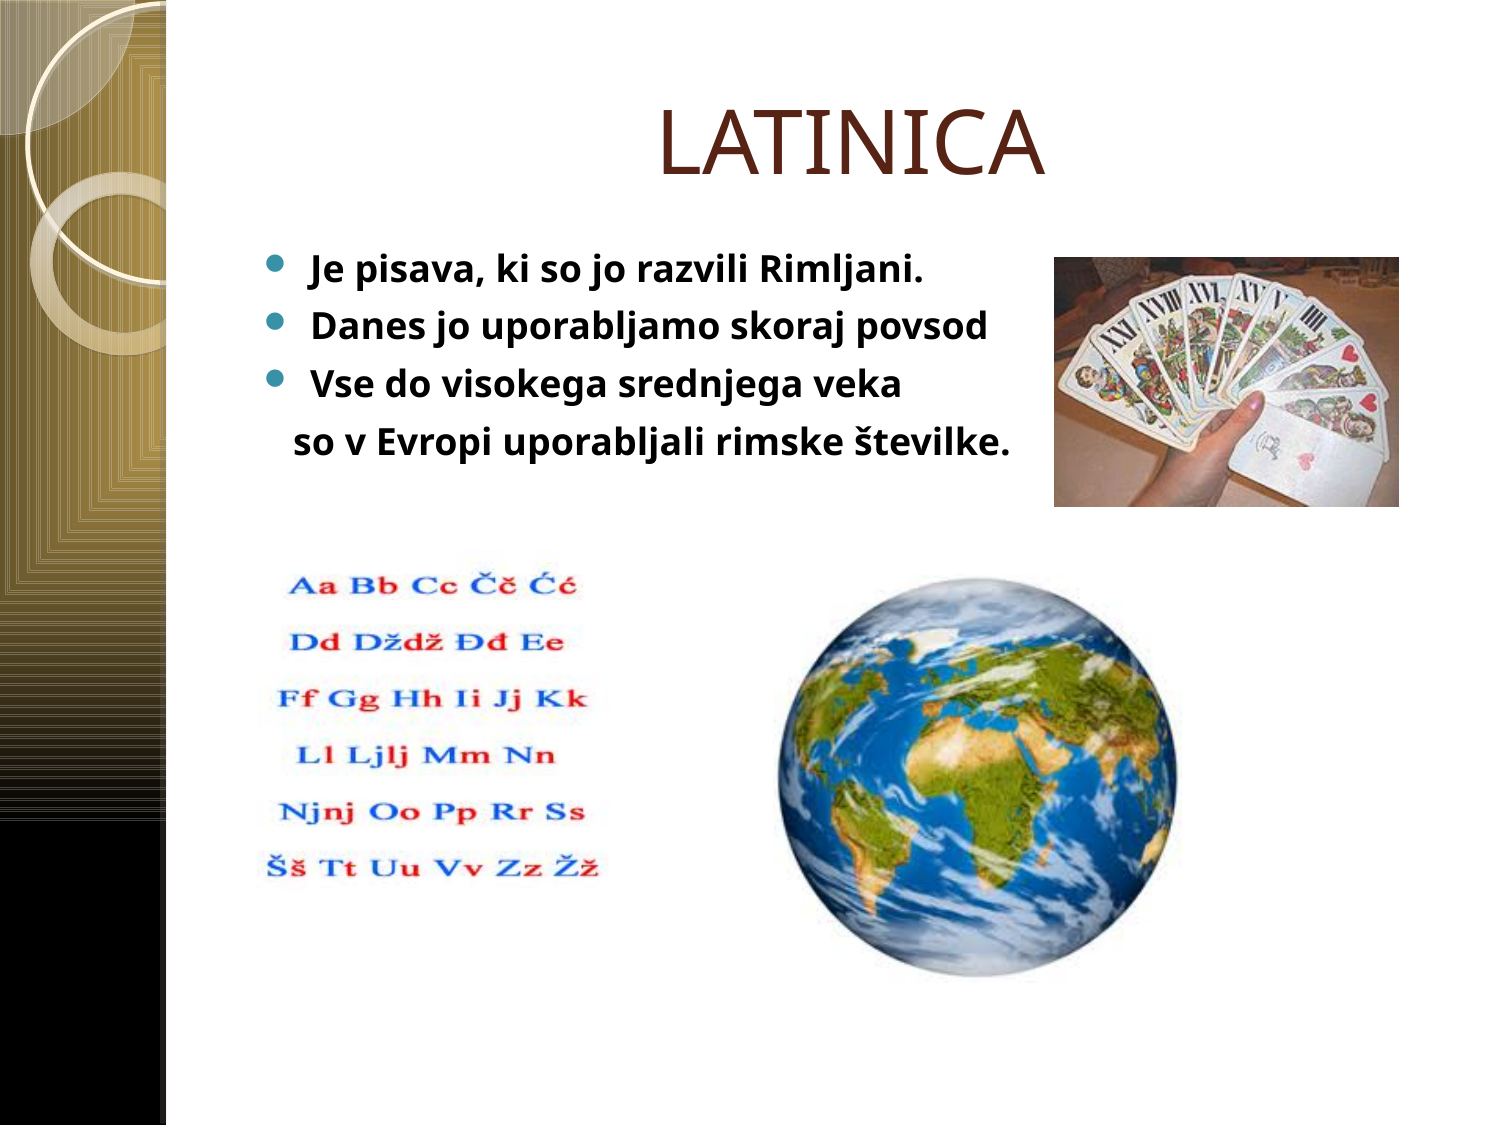

# LATINICA
Je pisava, ki so jo razvili Rimljani.
Danes jo uporabljamo skoraj povsod
Vse do visokega srednjega veka
 so v Evropi uporabljali rimske številke.